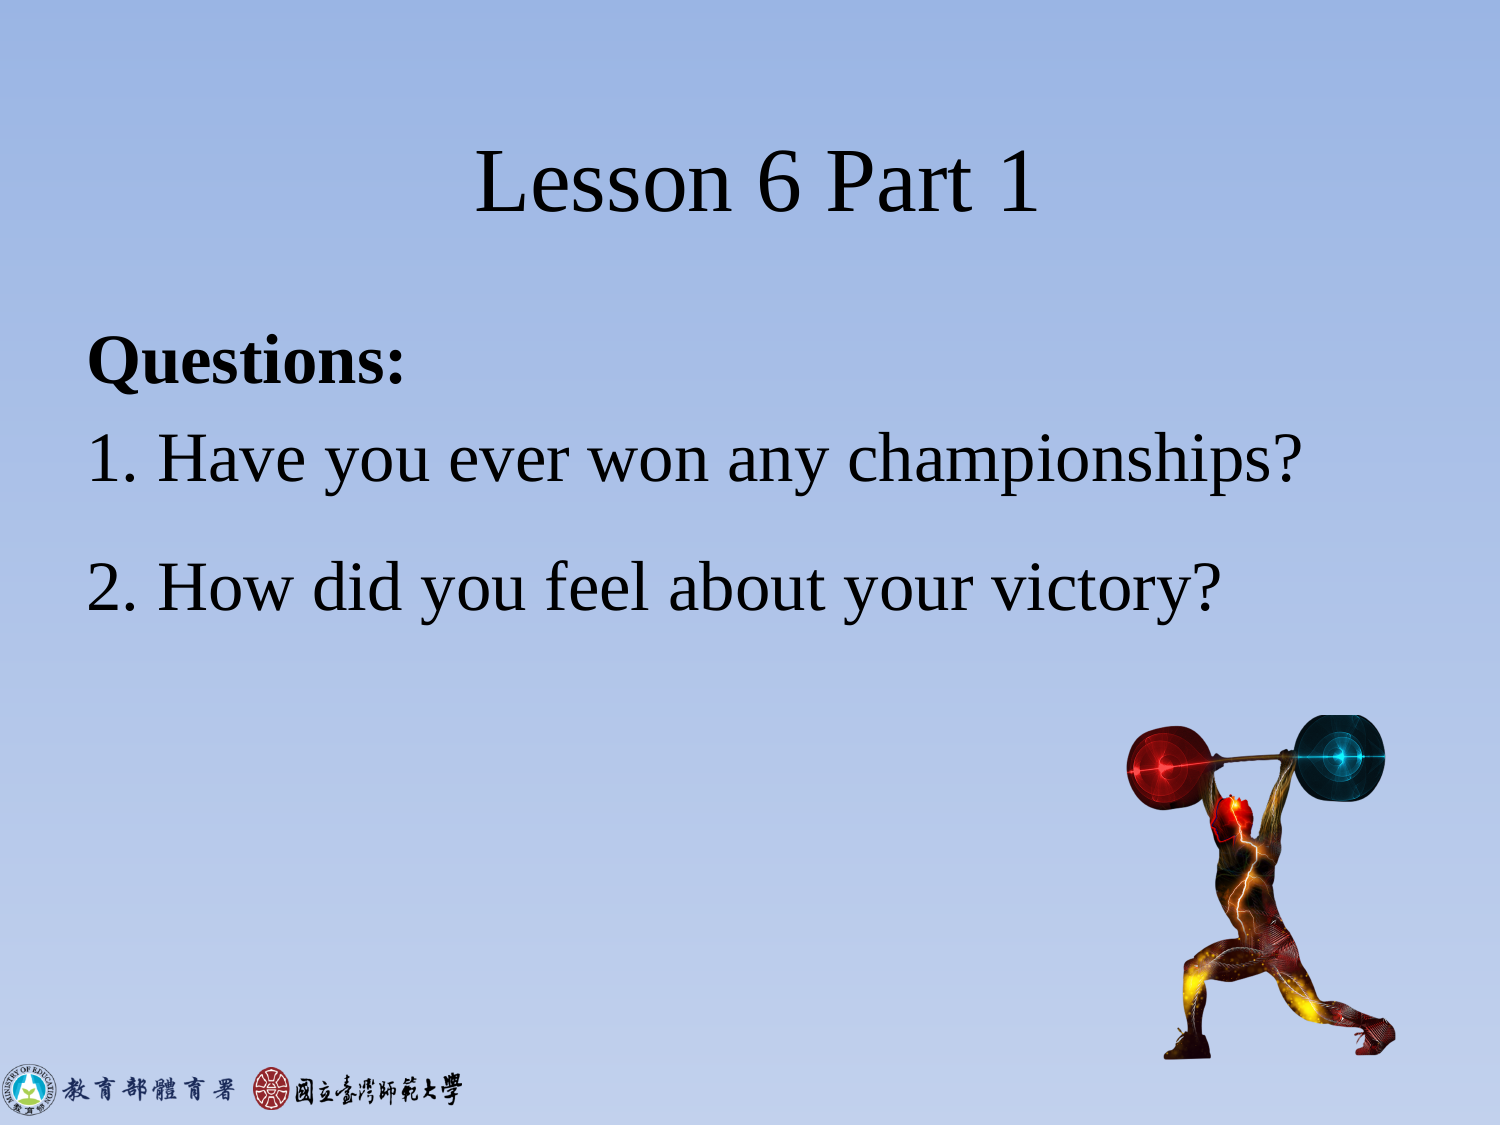

Lesson 6 Part 1
Questions:
1. Have you ever won any championships?
2. How did you feel about your victory?